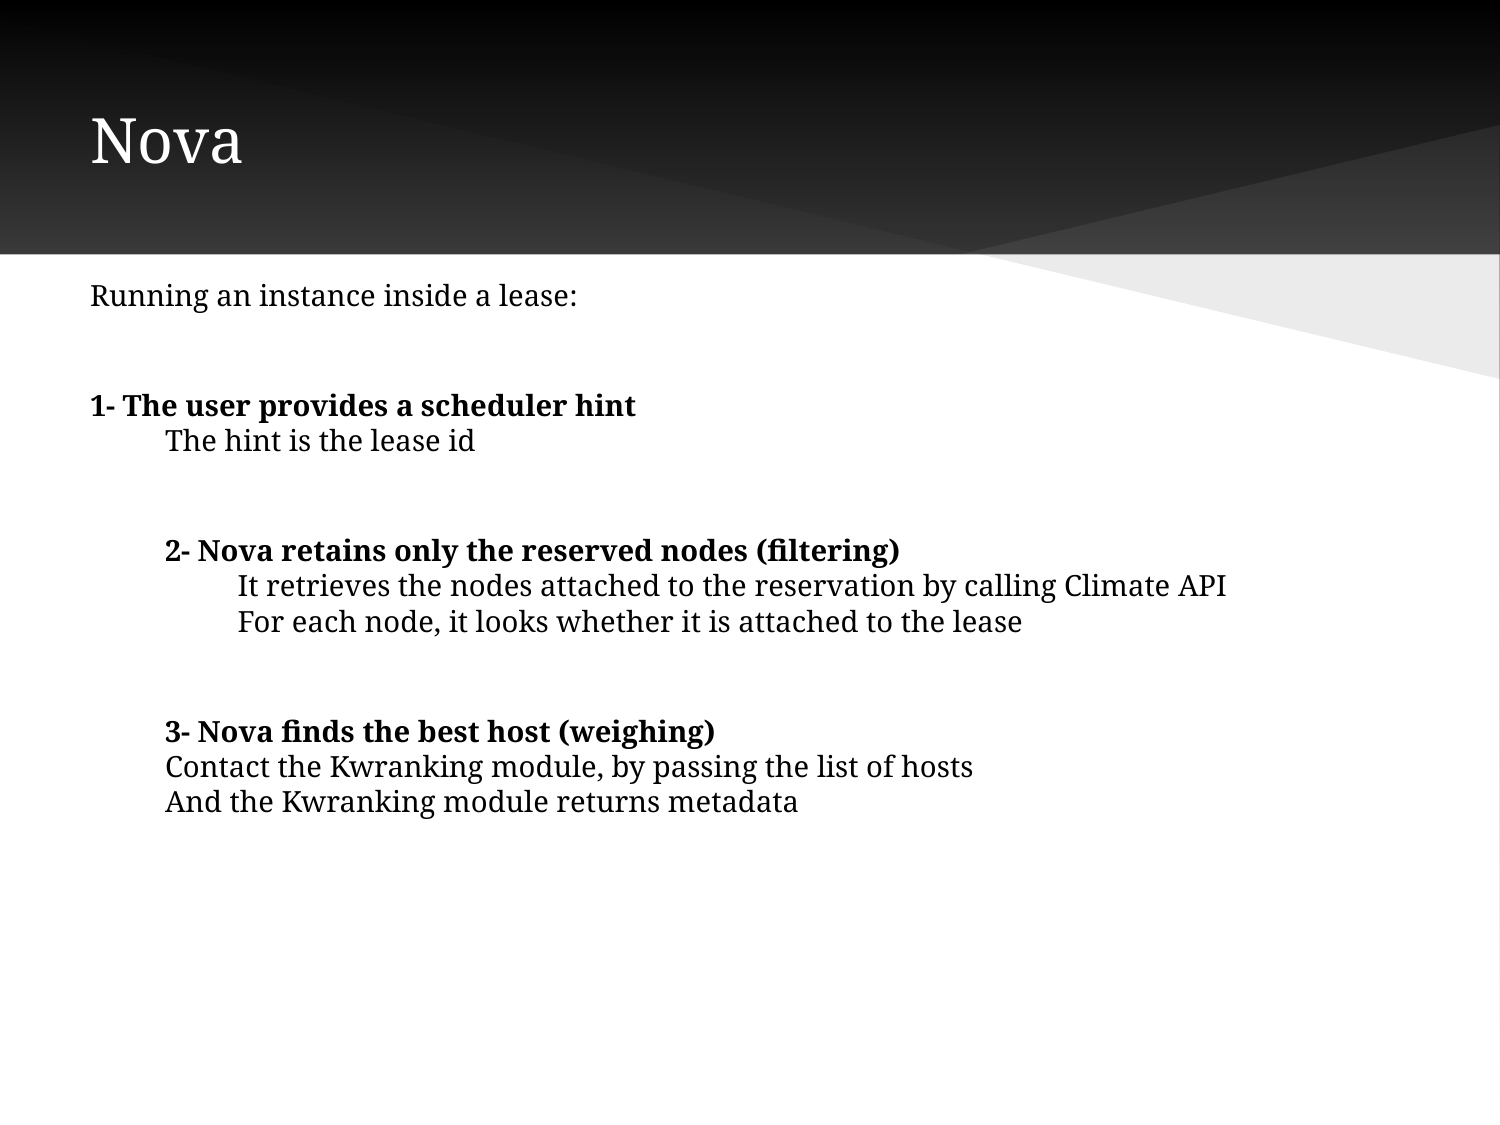

# Nova
Running an instance inside a lease:
1- The user provides a scheduler hint
The hint is the lease id
2- Nova retains only the reserved nodes (filtering)
	It retrieves the nodes attached to the reservation by calling Climate API
	For each node, it looks whether it is attached to the lease
3- Nova finds the best host (weighing)
Contact the Kwranking module, by passing the list of hosts
And the Kwranking module returns metadata